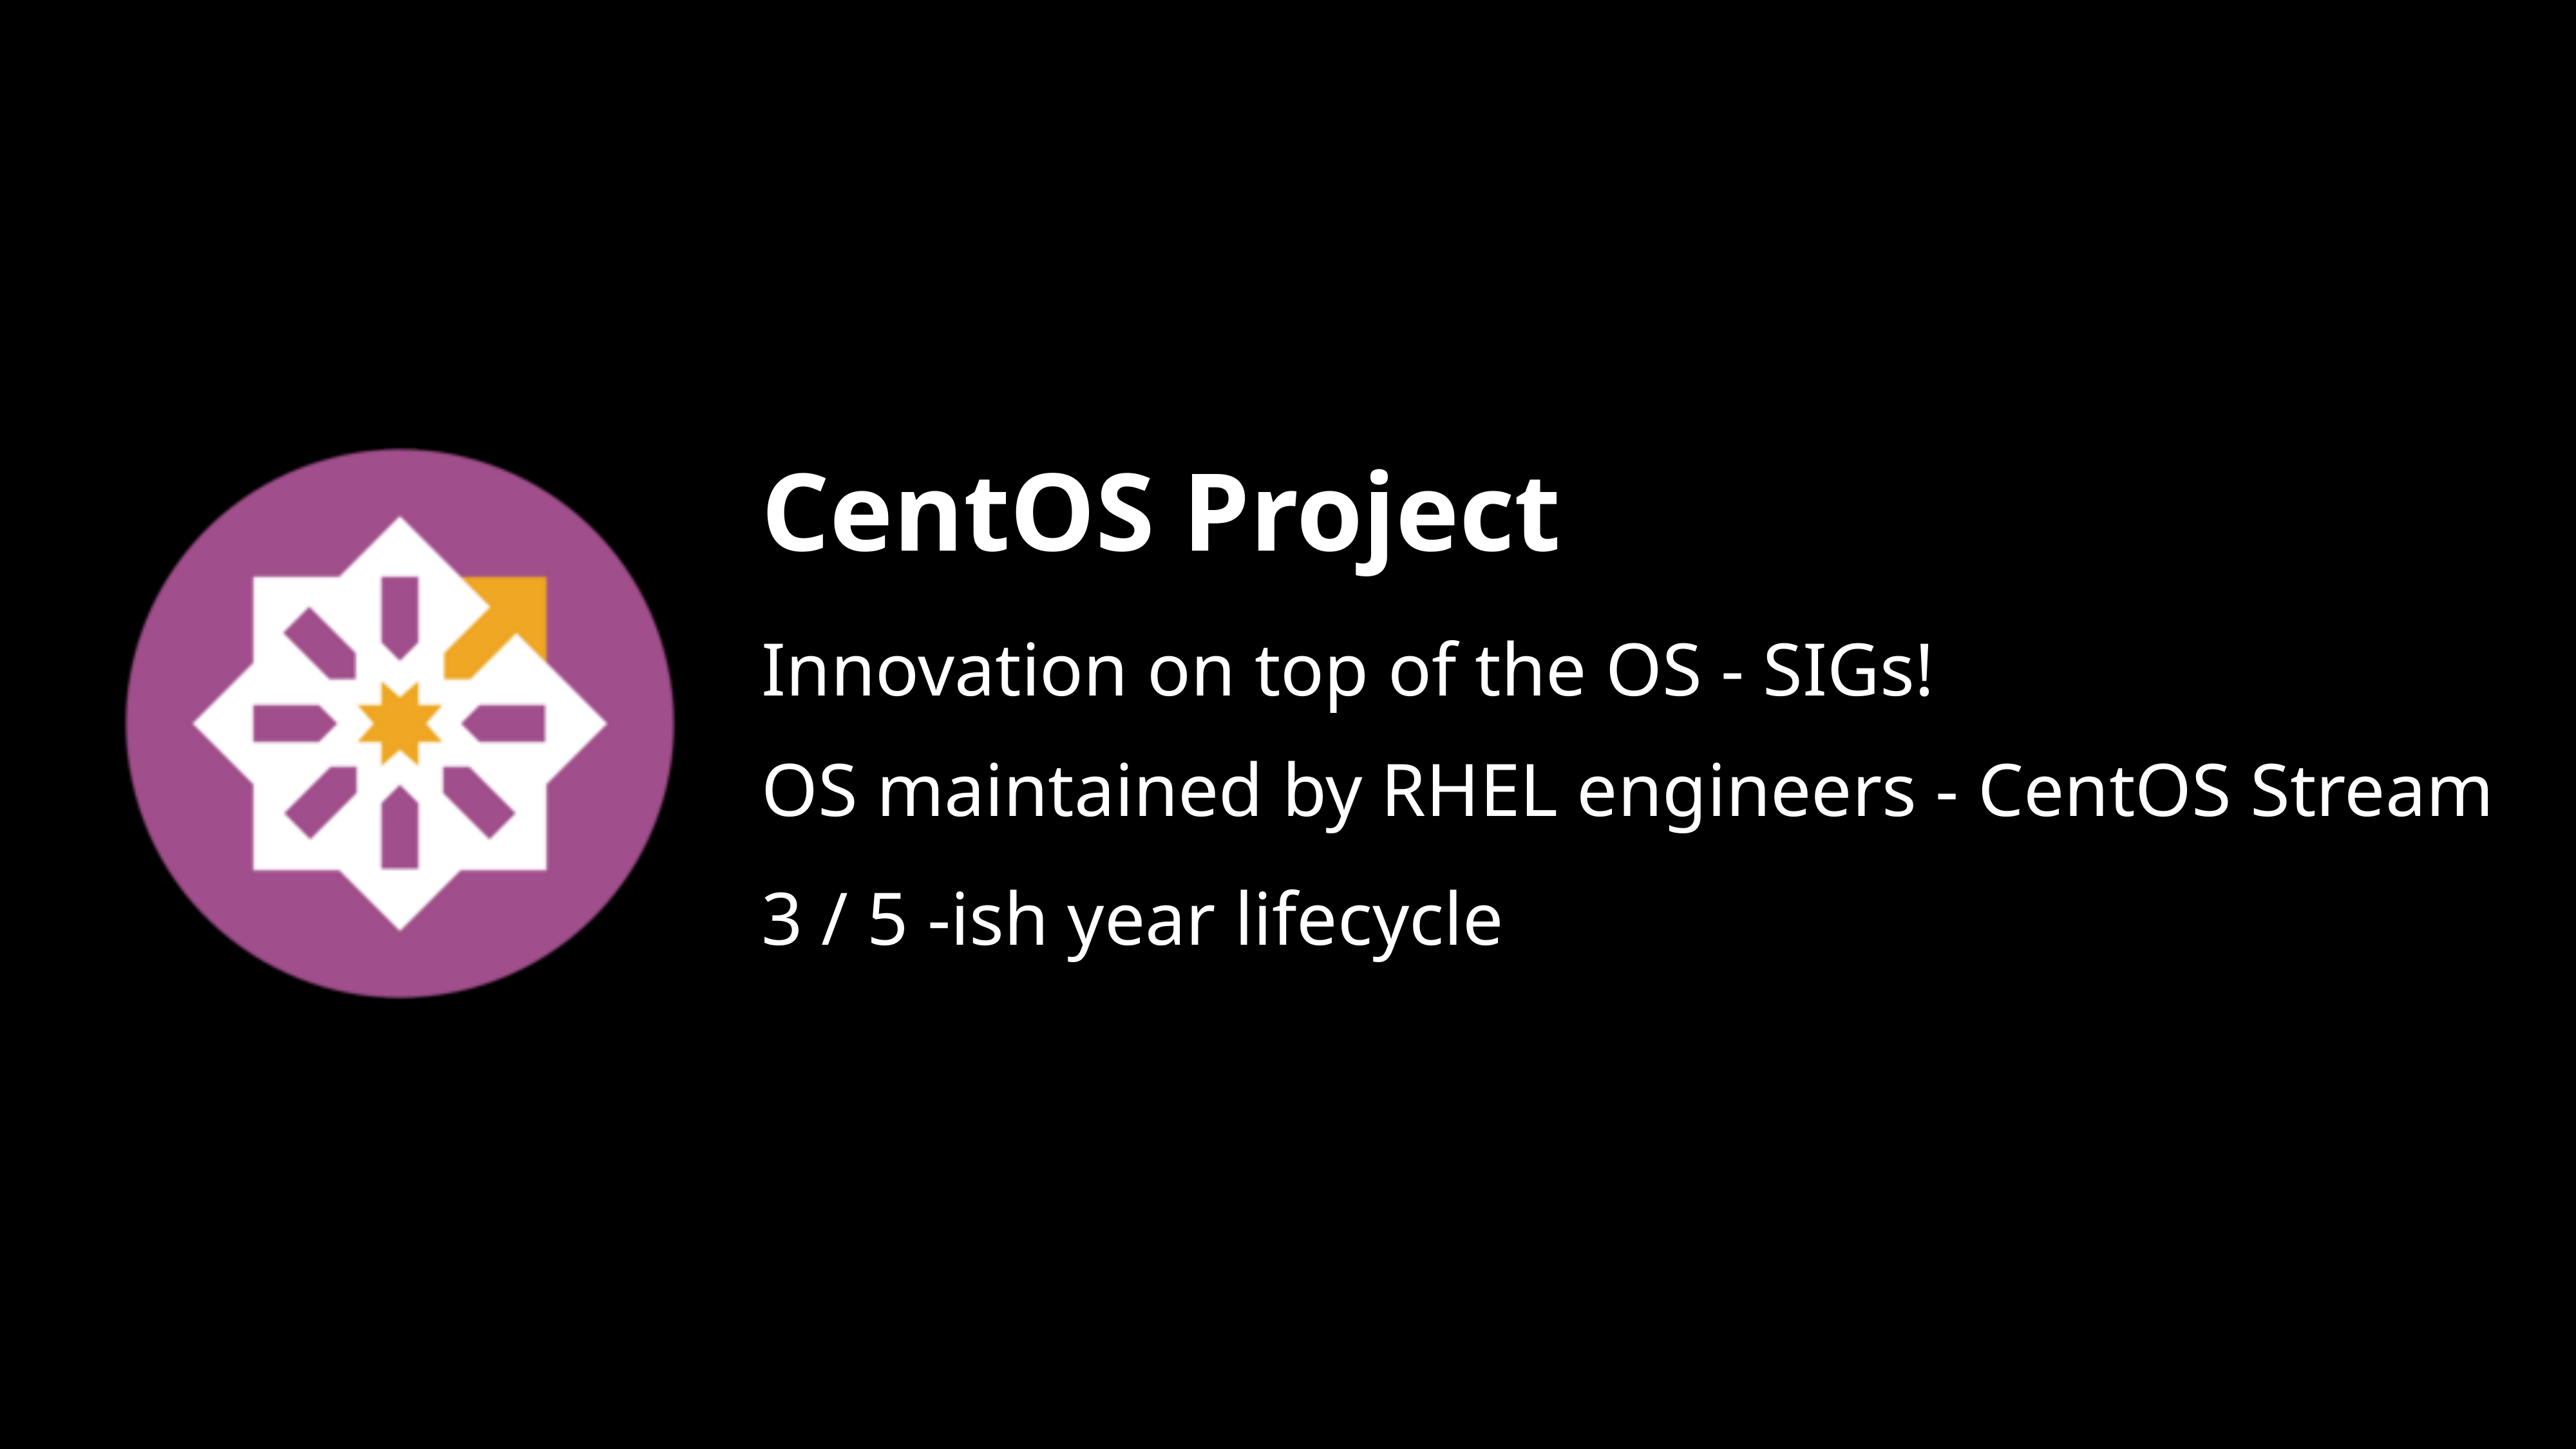

CentOS Project
Innovation on top of the OS - SIGs!
OS maintained by RHEL engineers - CentOS Stream
3 / 5 -ish year lifecycle